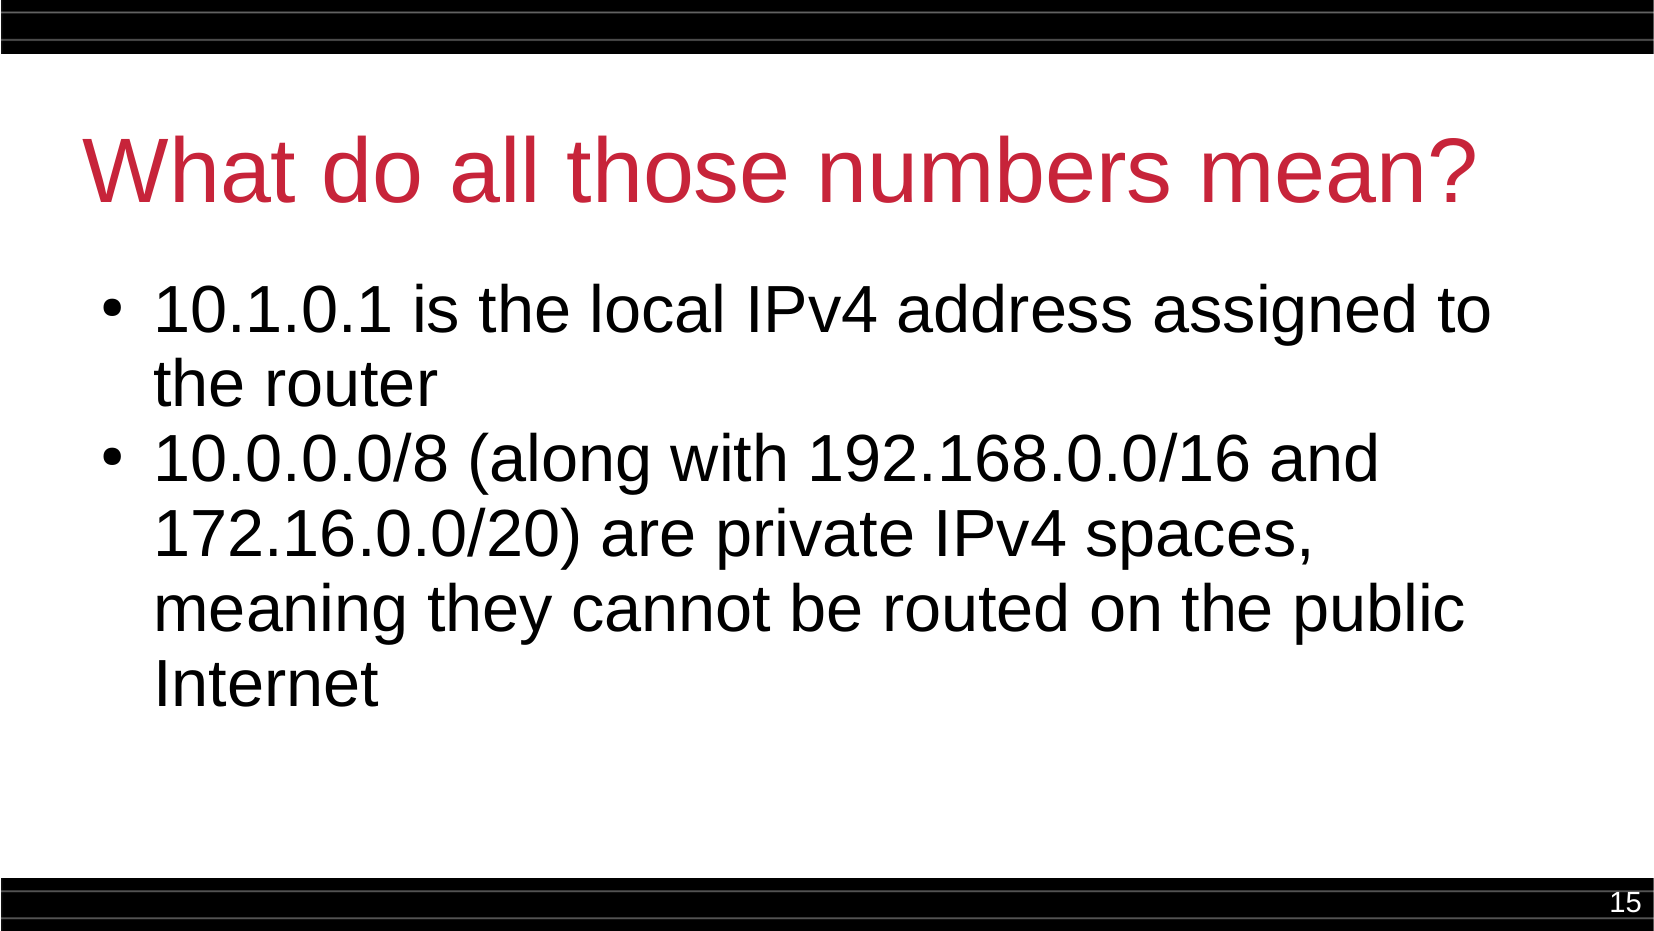

# What do all those numbers mean?
10.1.0.1 is the local IPv4 address assigned to the router
10.0.0.0/8 (along with 192.168.0.0/16 and 172.16.0.0/20) are private IPv4 spaces, meaning they cannot be routed on the public Internet